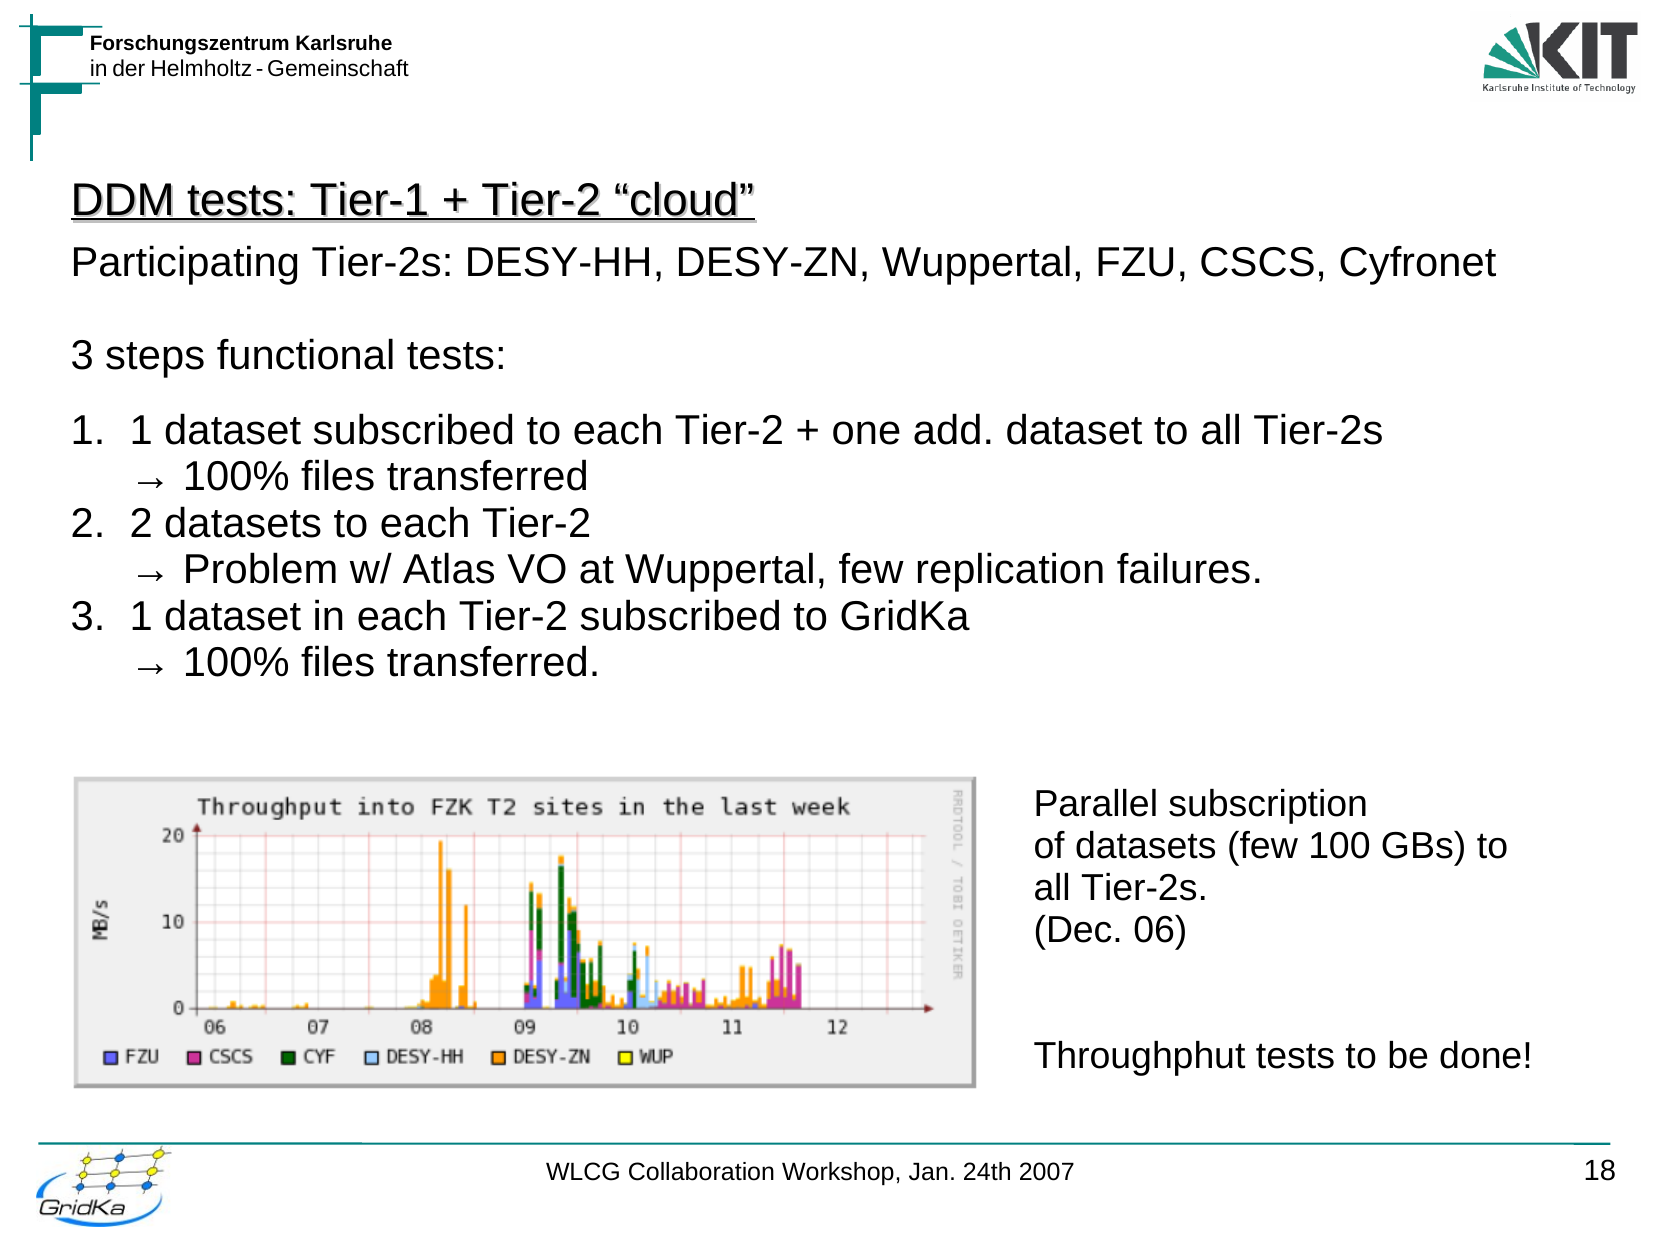

DDM tests: Tier-1 + Tier-2 “cloud”
Participating Tier-2s: DESY-HH, DESY-ZN, Wuppertal, FZU, CSCS, Cyfronet
3 steps functional tests:
1. 	1 dataset subscribed to each Tier-2 + one add. dataset to all Tier-2s
	→ 100% files transferred
2.	2 datasets to each Tier-2
	→ Problem w/ Atlas VO at Wuppertal, few replication failures.
3.	1 dataset in each Tier-2 subscribed to GridKa
	→ 100% files transferred.
Parallel subscription
of datasets (few 100 GBs) to
all Tier-2s.
(Dec. 06)
Throughphut tests to be done!